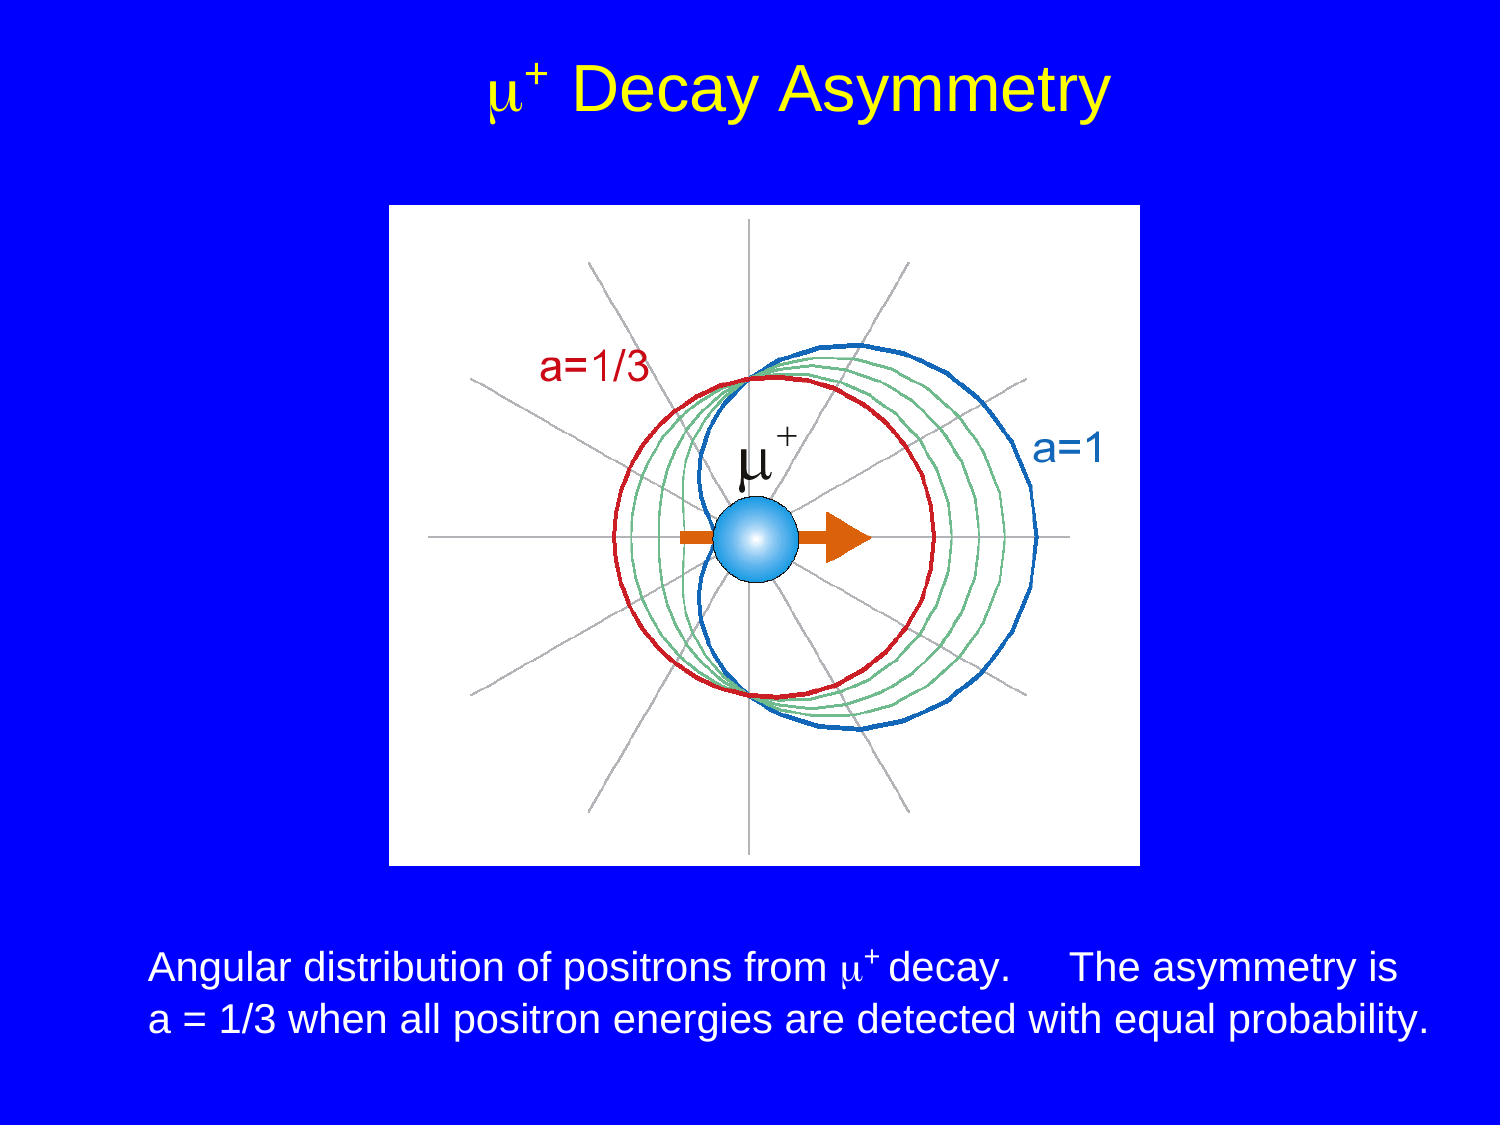

+ Decay Asymmetry
Angular distribution of positrons from + decay. The asymmetry is
a = 1/3 when all positron energies are detected with equal probability.